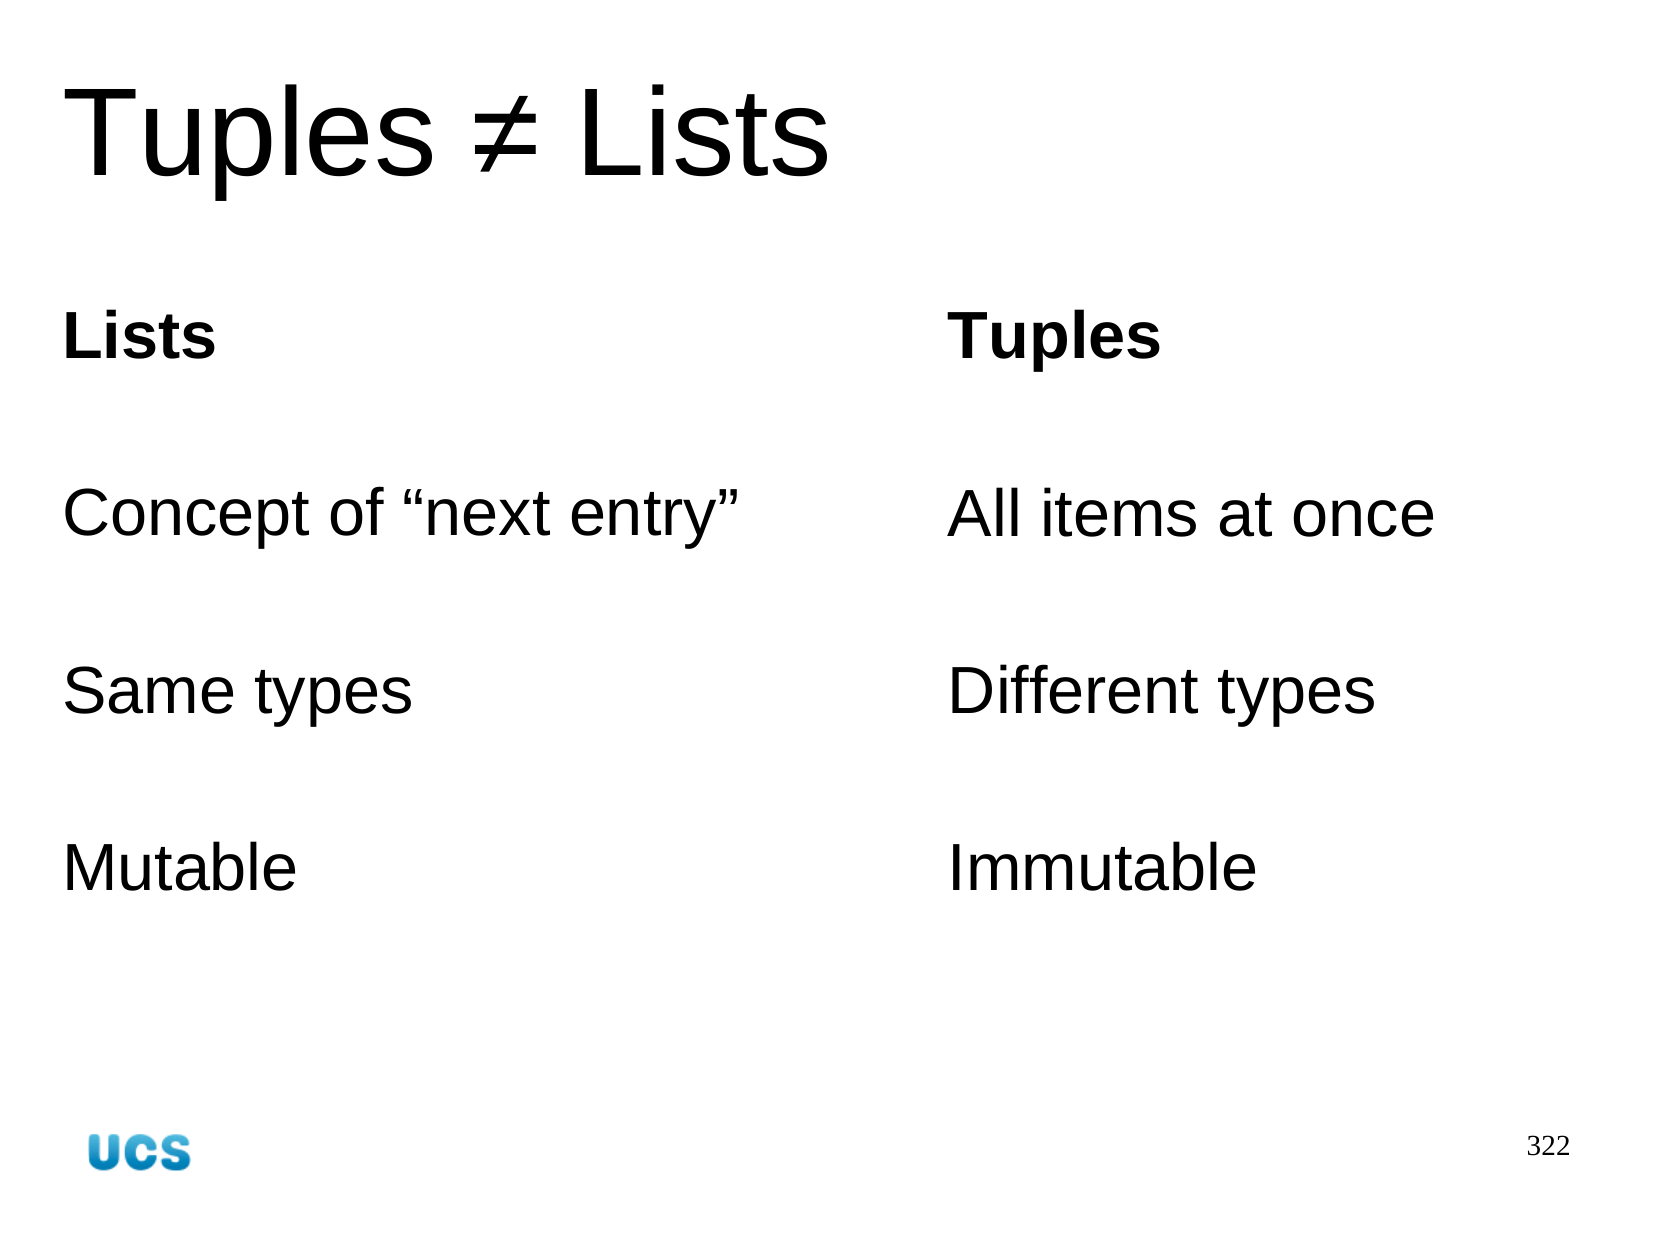

Tuples ≠ Lists
Lists
Tuples
Concept of “next entry”
All items at once
Same types
Different types
Mutable
Immutable
322